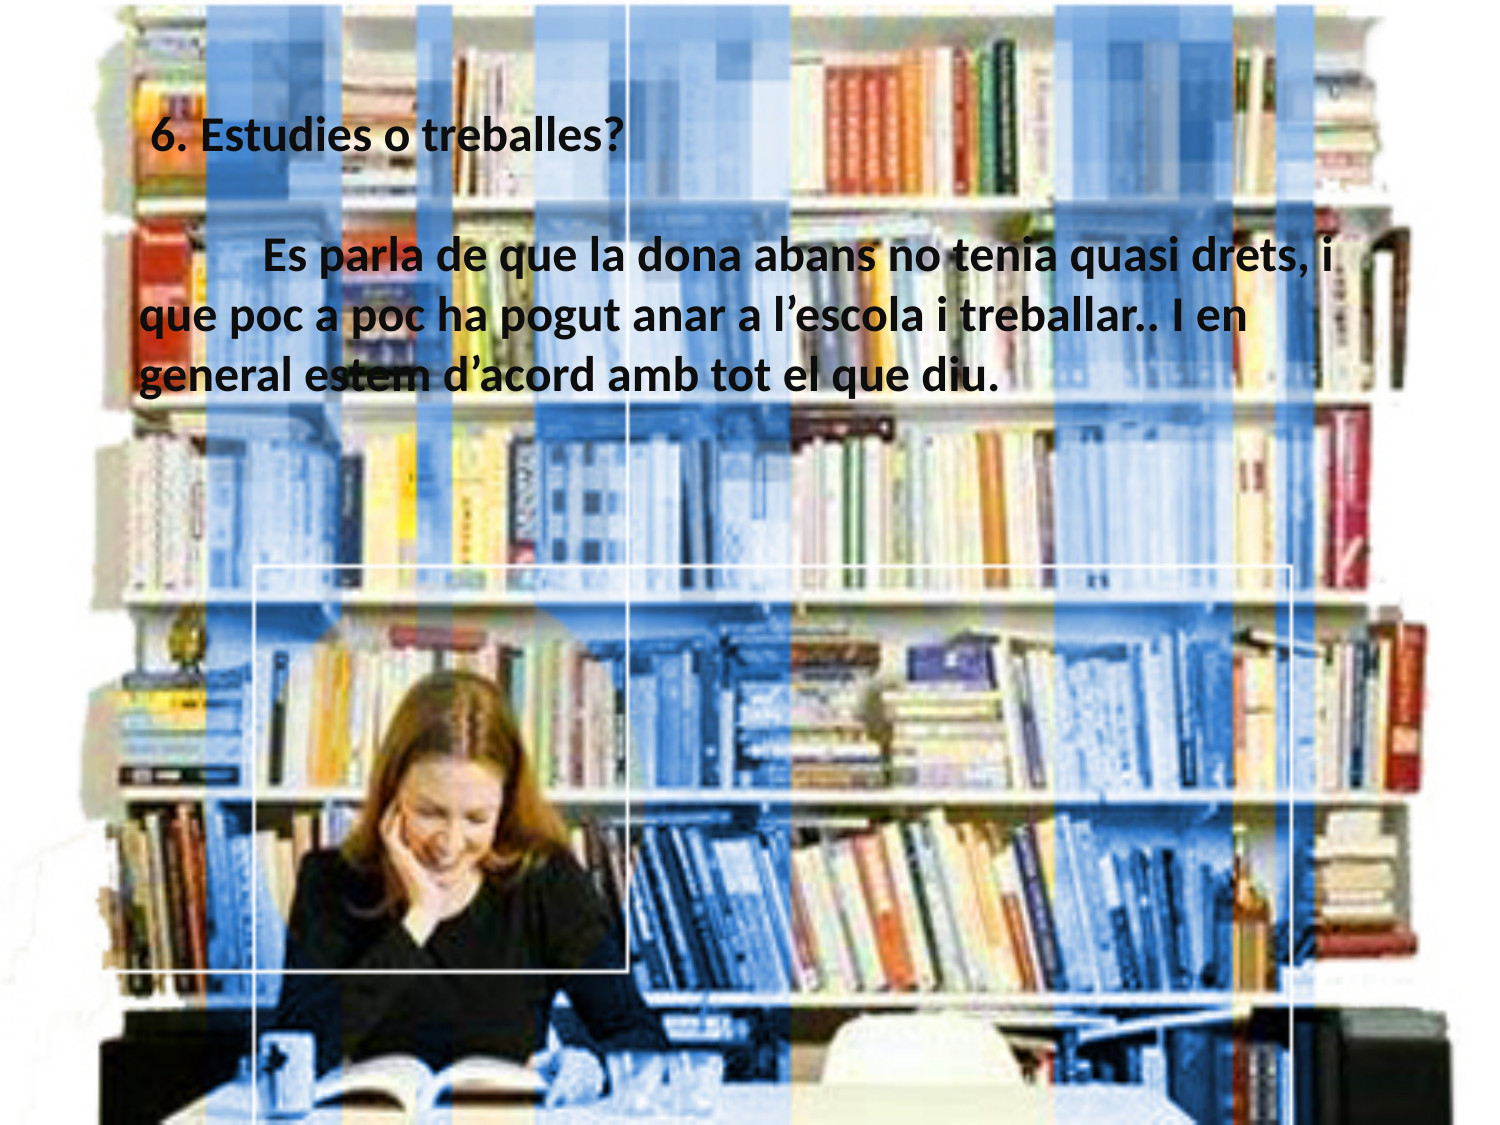

6. Estudies o treballes?
 Es parla de que la dona abans no tenia quasi drets, i que poc a poc ha pogut anar a l’escola i treballar.. I en general estem d’acord amb tot el que diu.